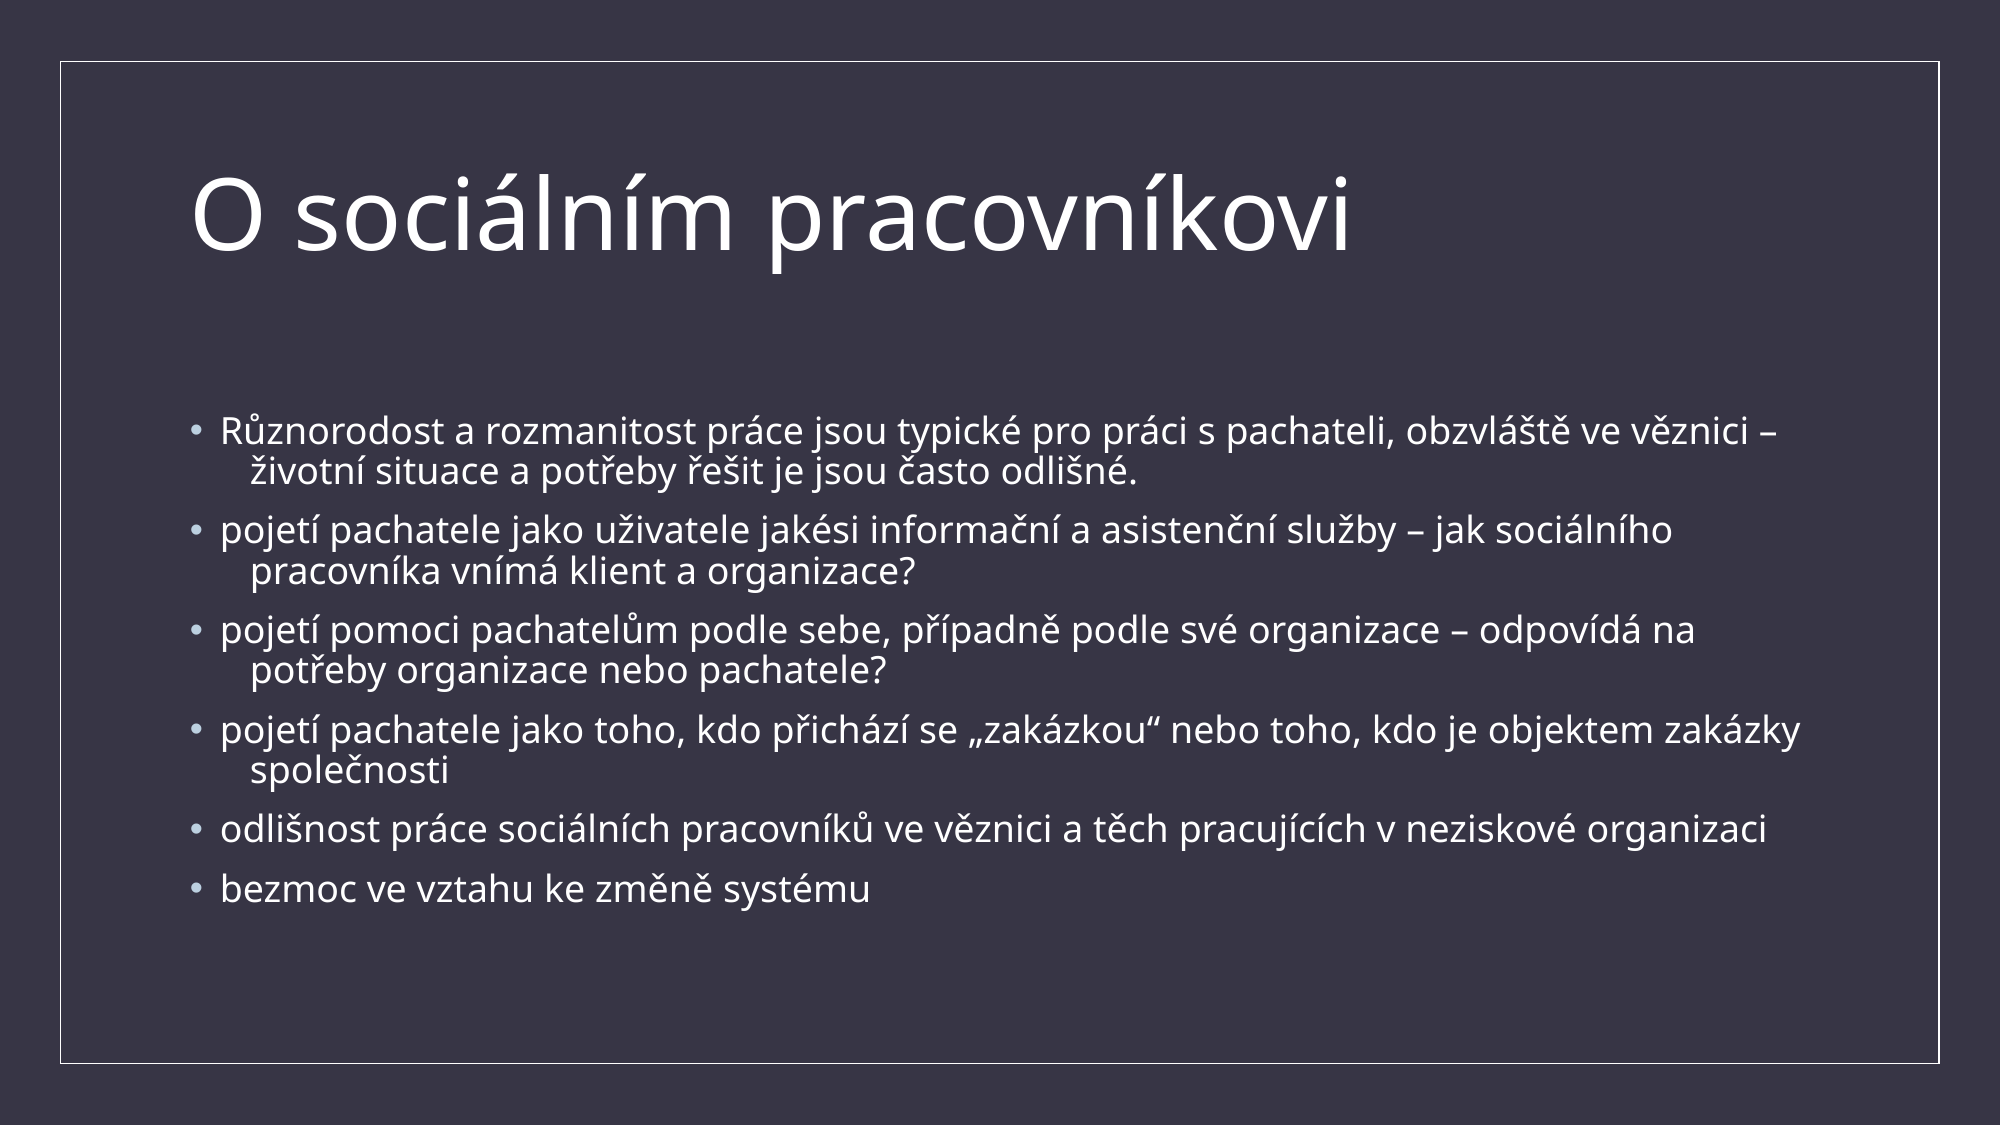

# O sociálním pracovníkovi
Různorodost a rozmanitost práce jsou typické pro práci s pachateli, obzvláště ve věznici – životní situace a potřeby řešit je jsou často odlišné.
pojetí pachatele jako uživatele jakési informační a asistenční služby – jak sociálního pracovníka vnímá klient a organizace?
pojetí pomoci pachatelům podle sebe, případně podle své organizace – odpovídá na potřeby organizace nebo pachatele?
pojetí pachatele jako toho, kdo přichází se „zakázkou“ nebo toho, kdo je objektem zakázky společnosti
odlišnost práce sociálních pracovníků ve věznici a těch pracujících v neziskové organizaci
bezmoc ve vztahu ke změně systému